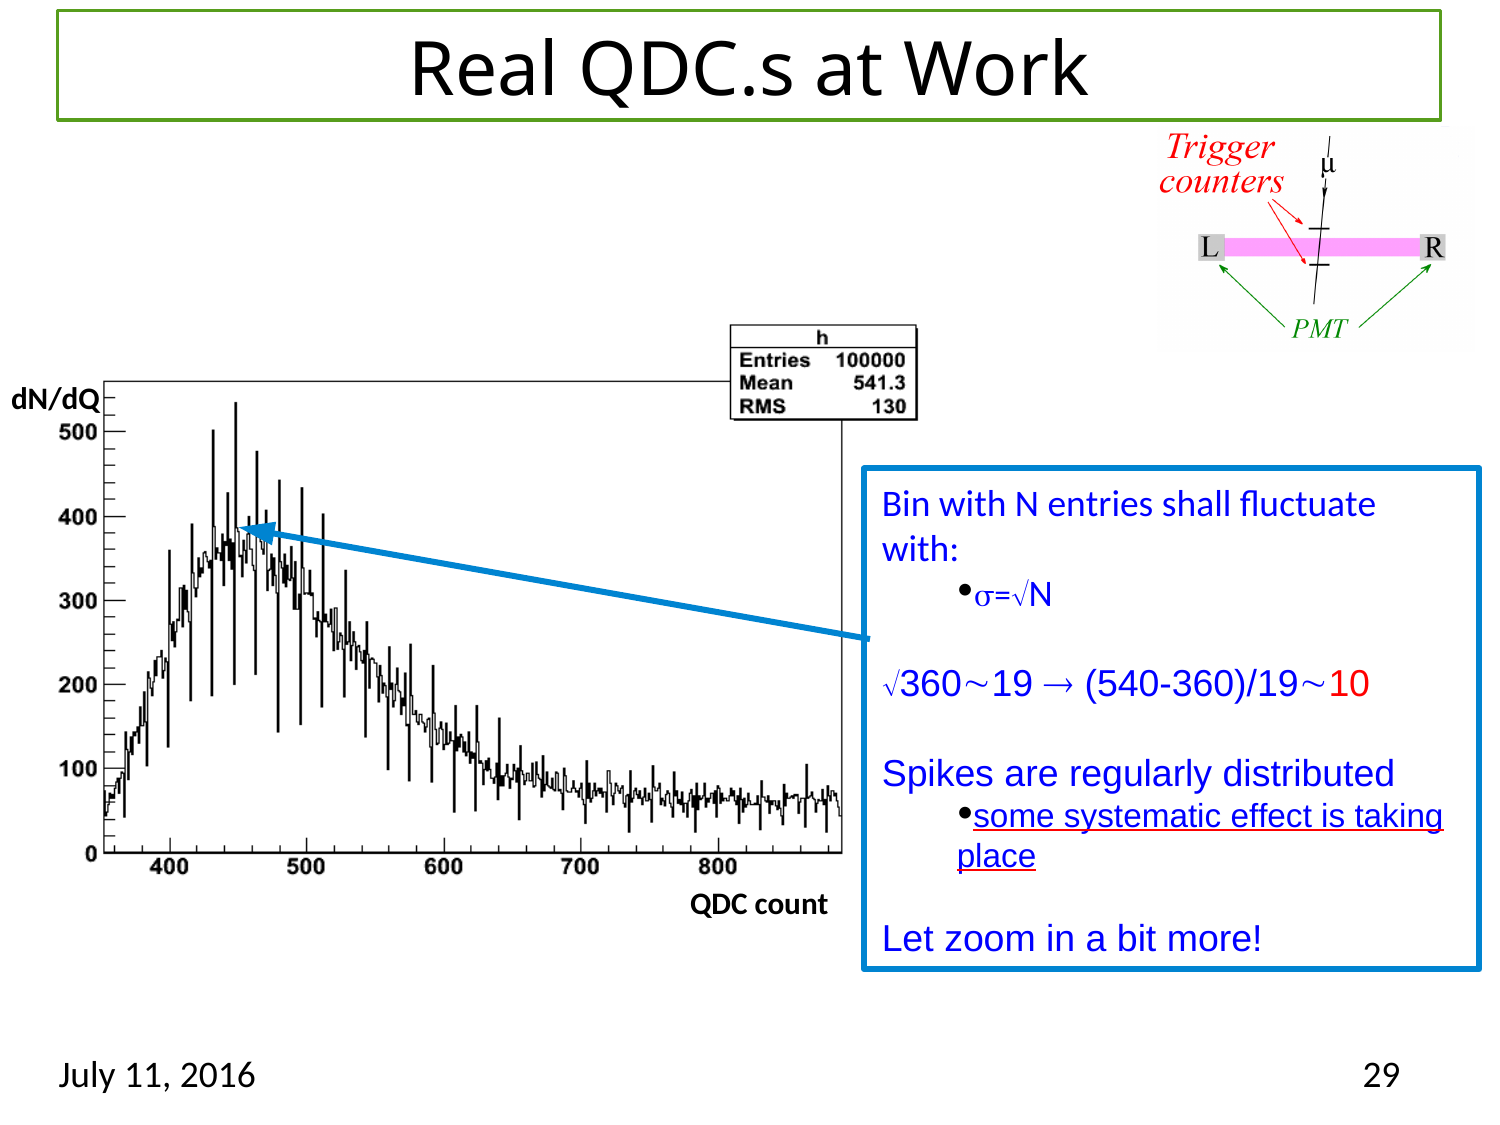

# Real QDC.s at Work
dN/dQ
QDC count
Bin with N entries shall fluctuate with:
=√N
√360~19  (540-360)/19~10
Spikes are regularly distributed
some systematic effect is taking place
Let zoom in a bit more!
29